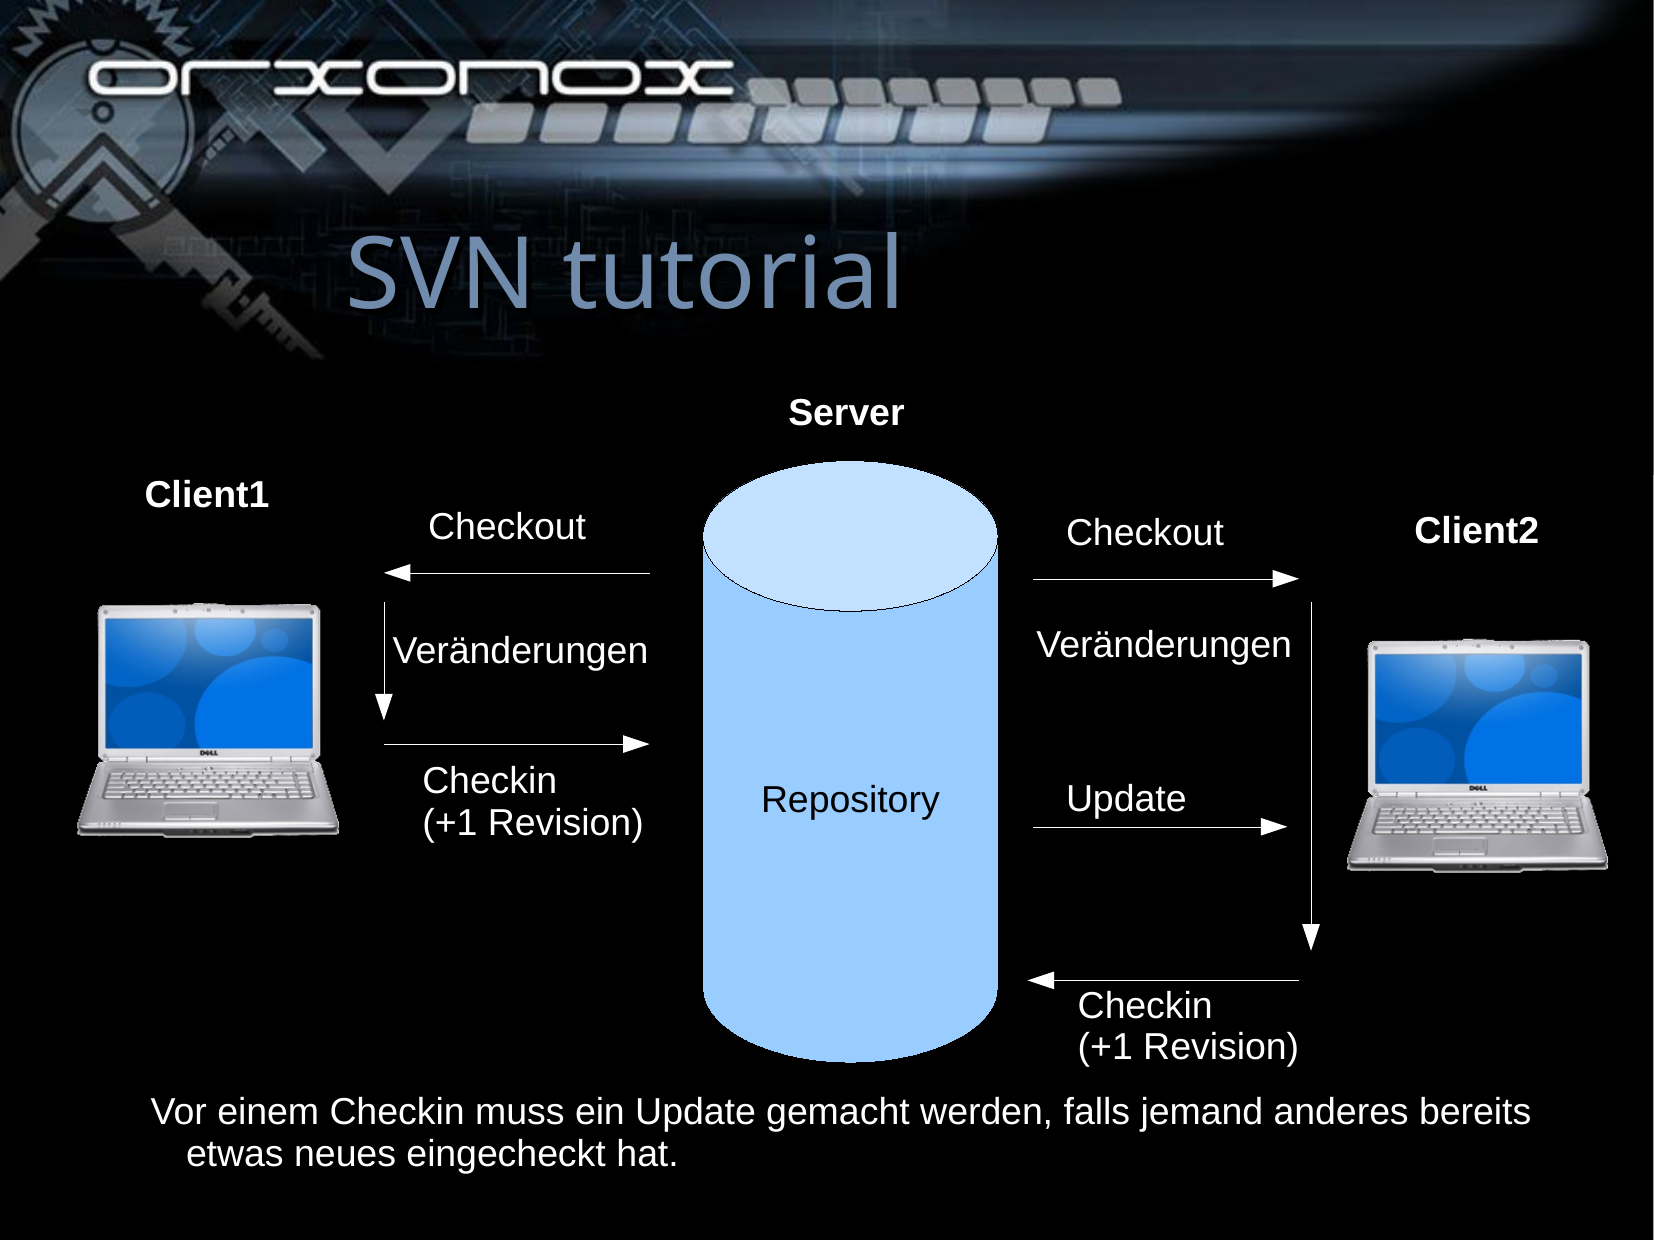

Server
Repository
Client1
Checkout
Client2
Checkout
Veränderungen
Veränderungen
Checkin
(+1 Revision)
Update
Checkin
(+1 Revision)
Vor einem Checkin muss ein Update gemacht werden, falls jemand anderes bereits etwas neues eingecheckt hat.